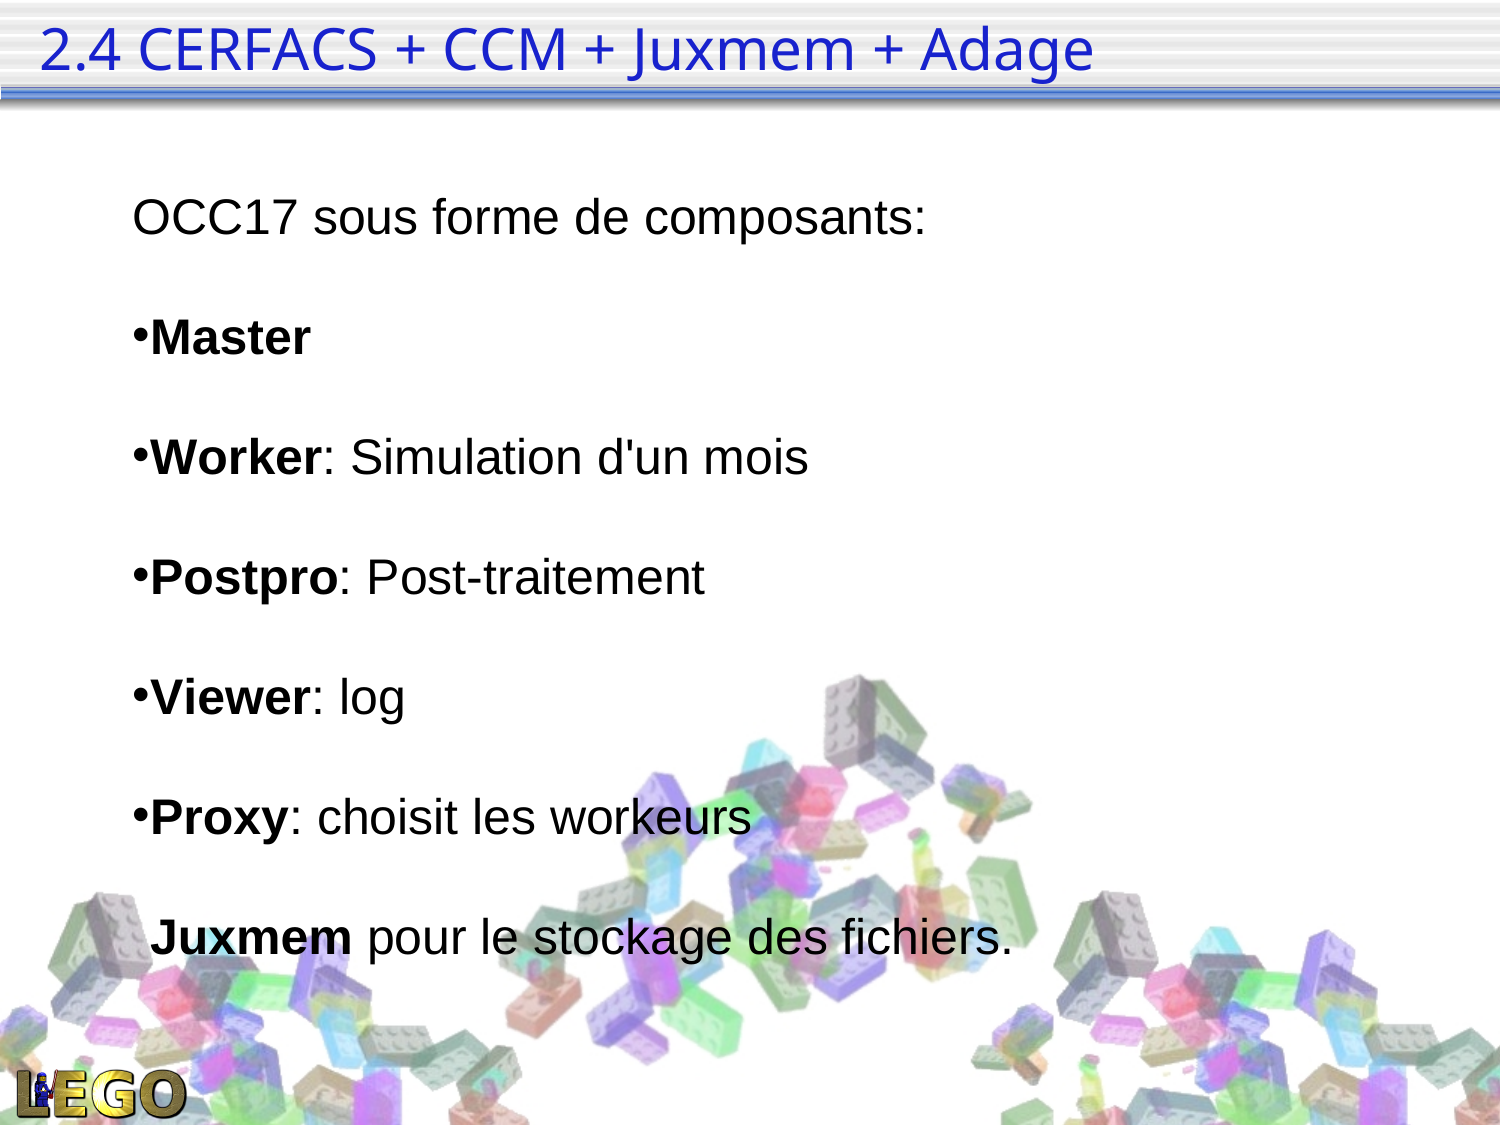

# 2.4 CERFACS + CCM + Juxmem + Adage
OCC17 sous forme de composants:
Master
Worker: Simulation d'un mois
Postpro: Post-traitement
Viewer: log
Proxy: choisit les workeurs
Juxmem pour le stockage des fichiers.